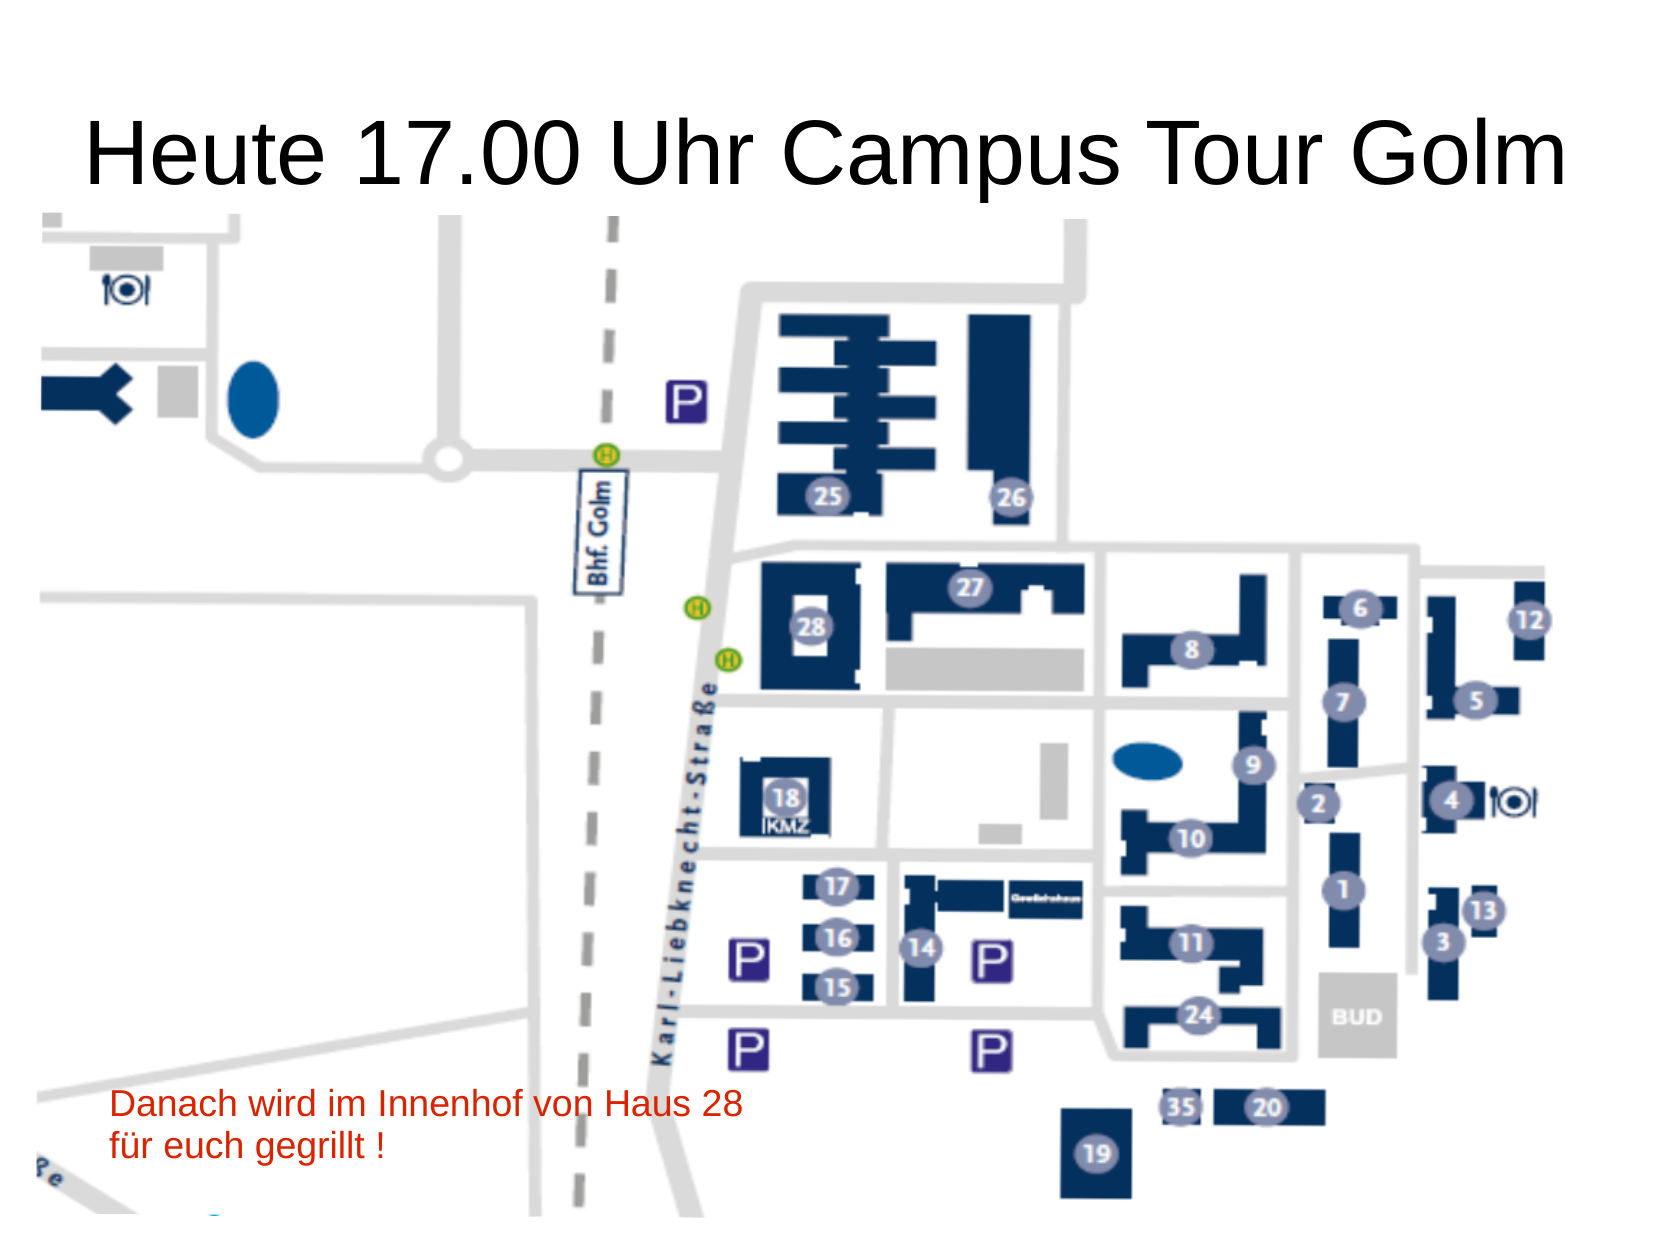

# Heute 17.00 Uhr Campus Tour Golm
Danach wird im Innenhof von Haus 28
für euch gegrillt !